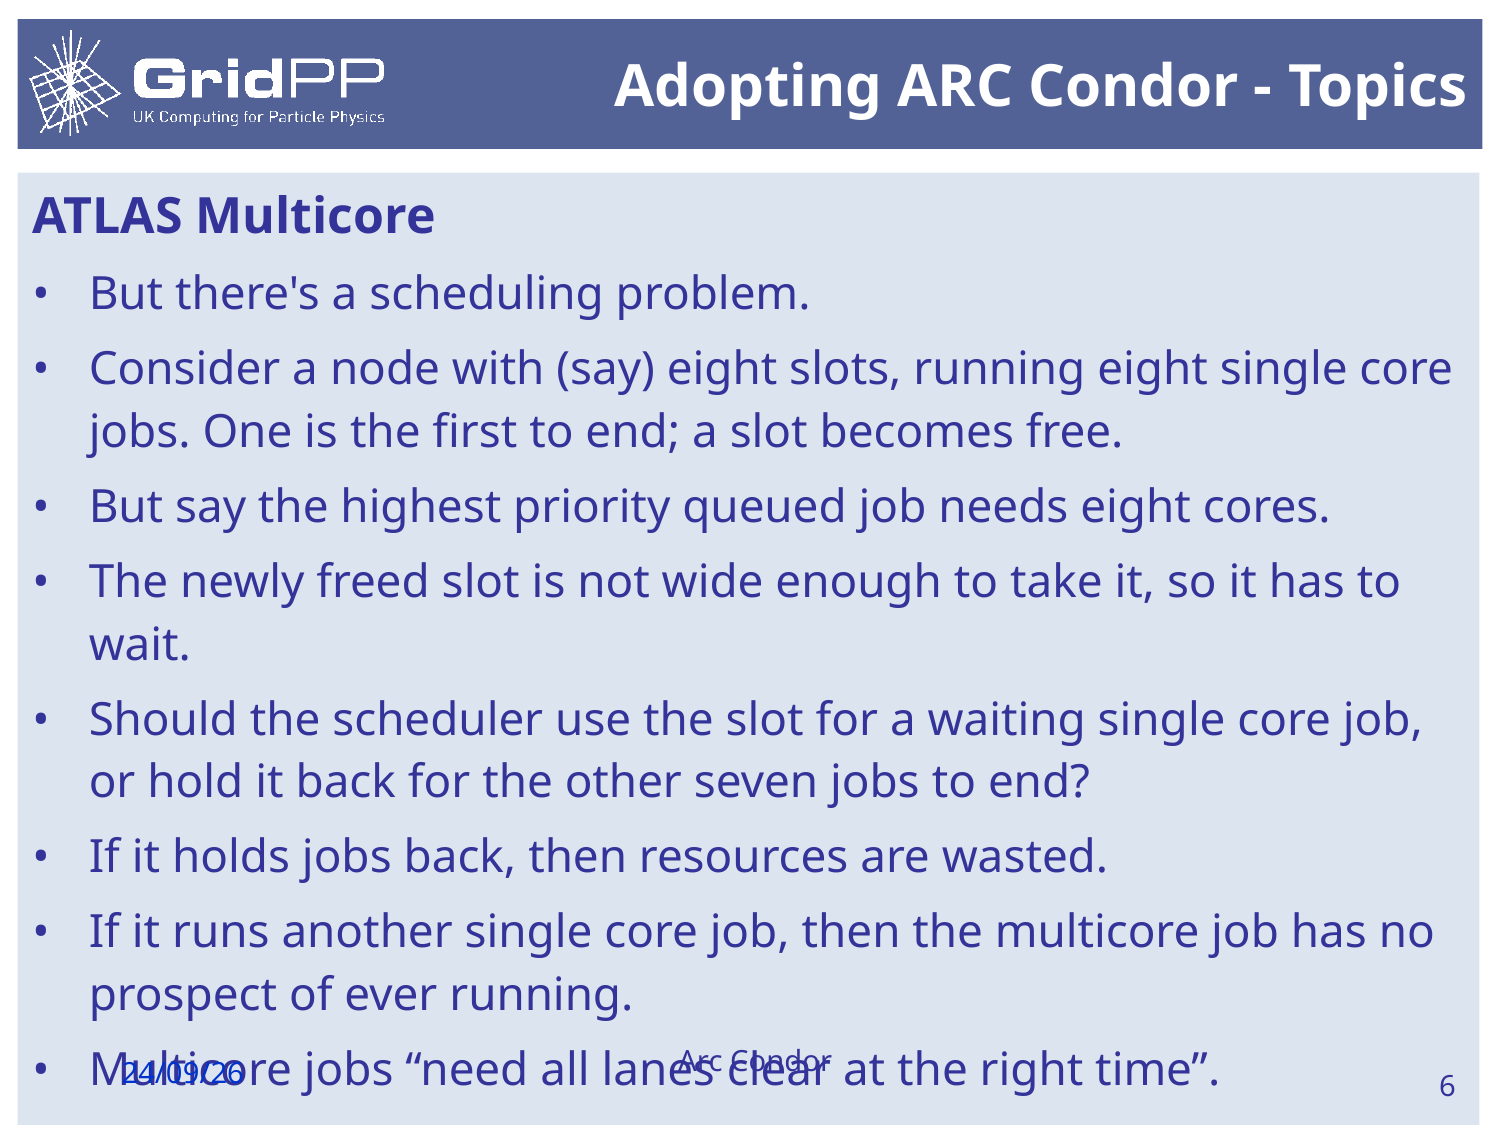

# Adopting ARC Condor - Topics
ATLAS Multicore
But there's a scheduling problem.
Consider a node with (say) eight slots, running eight single core jobs. One is the first to end; a slot becomes free.
But say the highest priority queued job needs eight cores.
The newly freed slot is not wide enough to take it, so it has to wait.
Should the scheduler use the slot for a waiting single core job, or hold it back for the other seven jobs to end?
If it holds jobs back, then resources are wasted.
If it runs another single core job, then the multicore job has no prospect of ever running.
Multicore jobs “need all lanes clear at the right time”.
Arc Condor